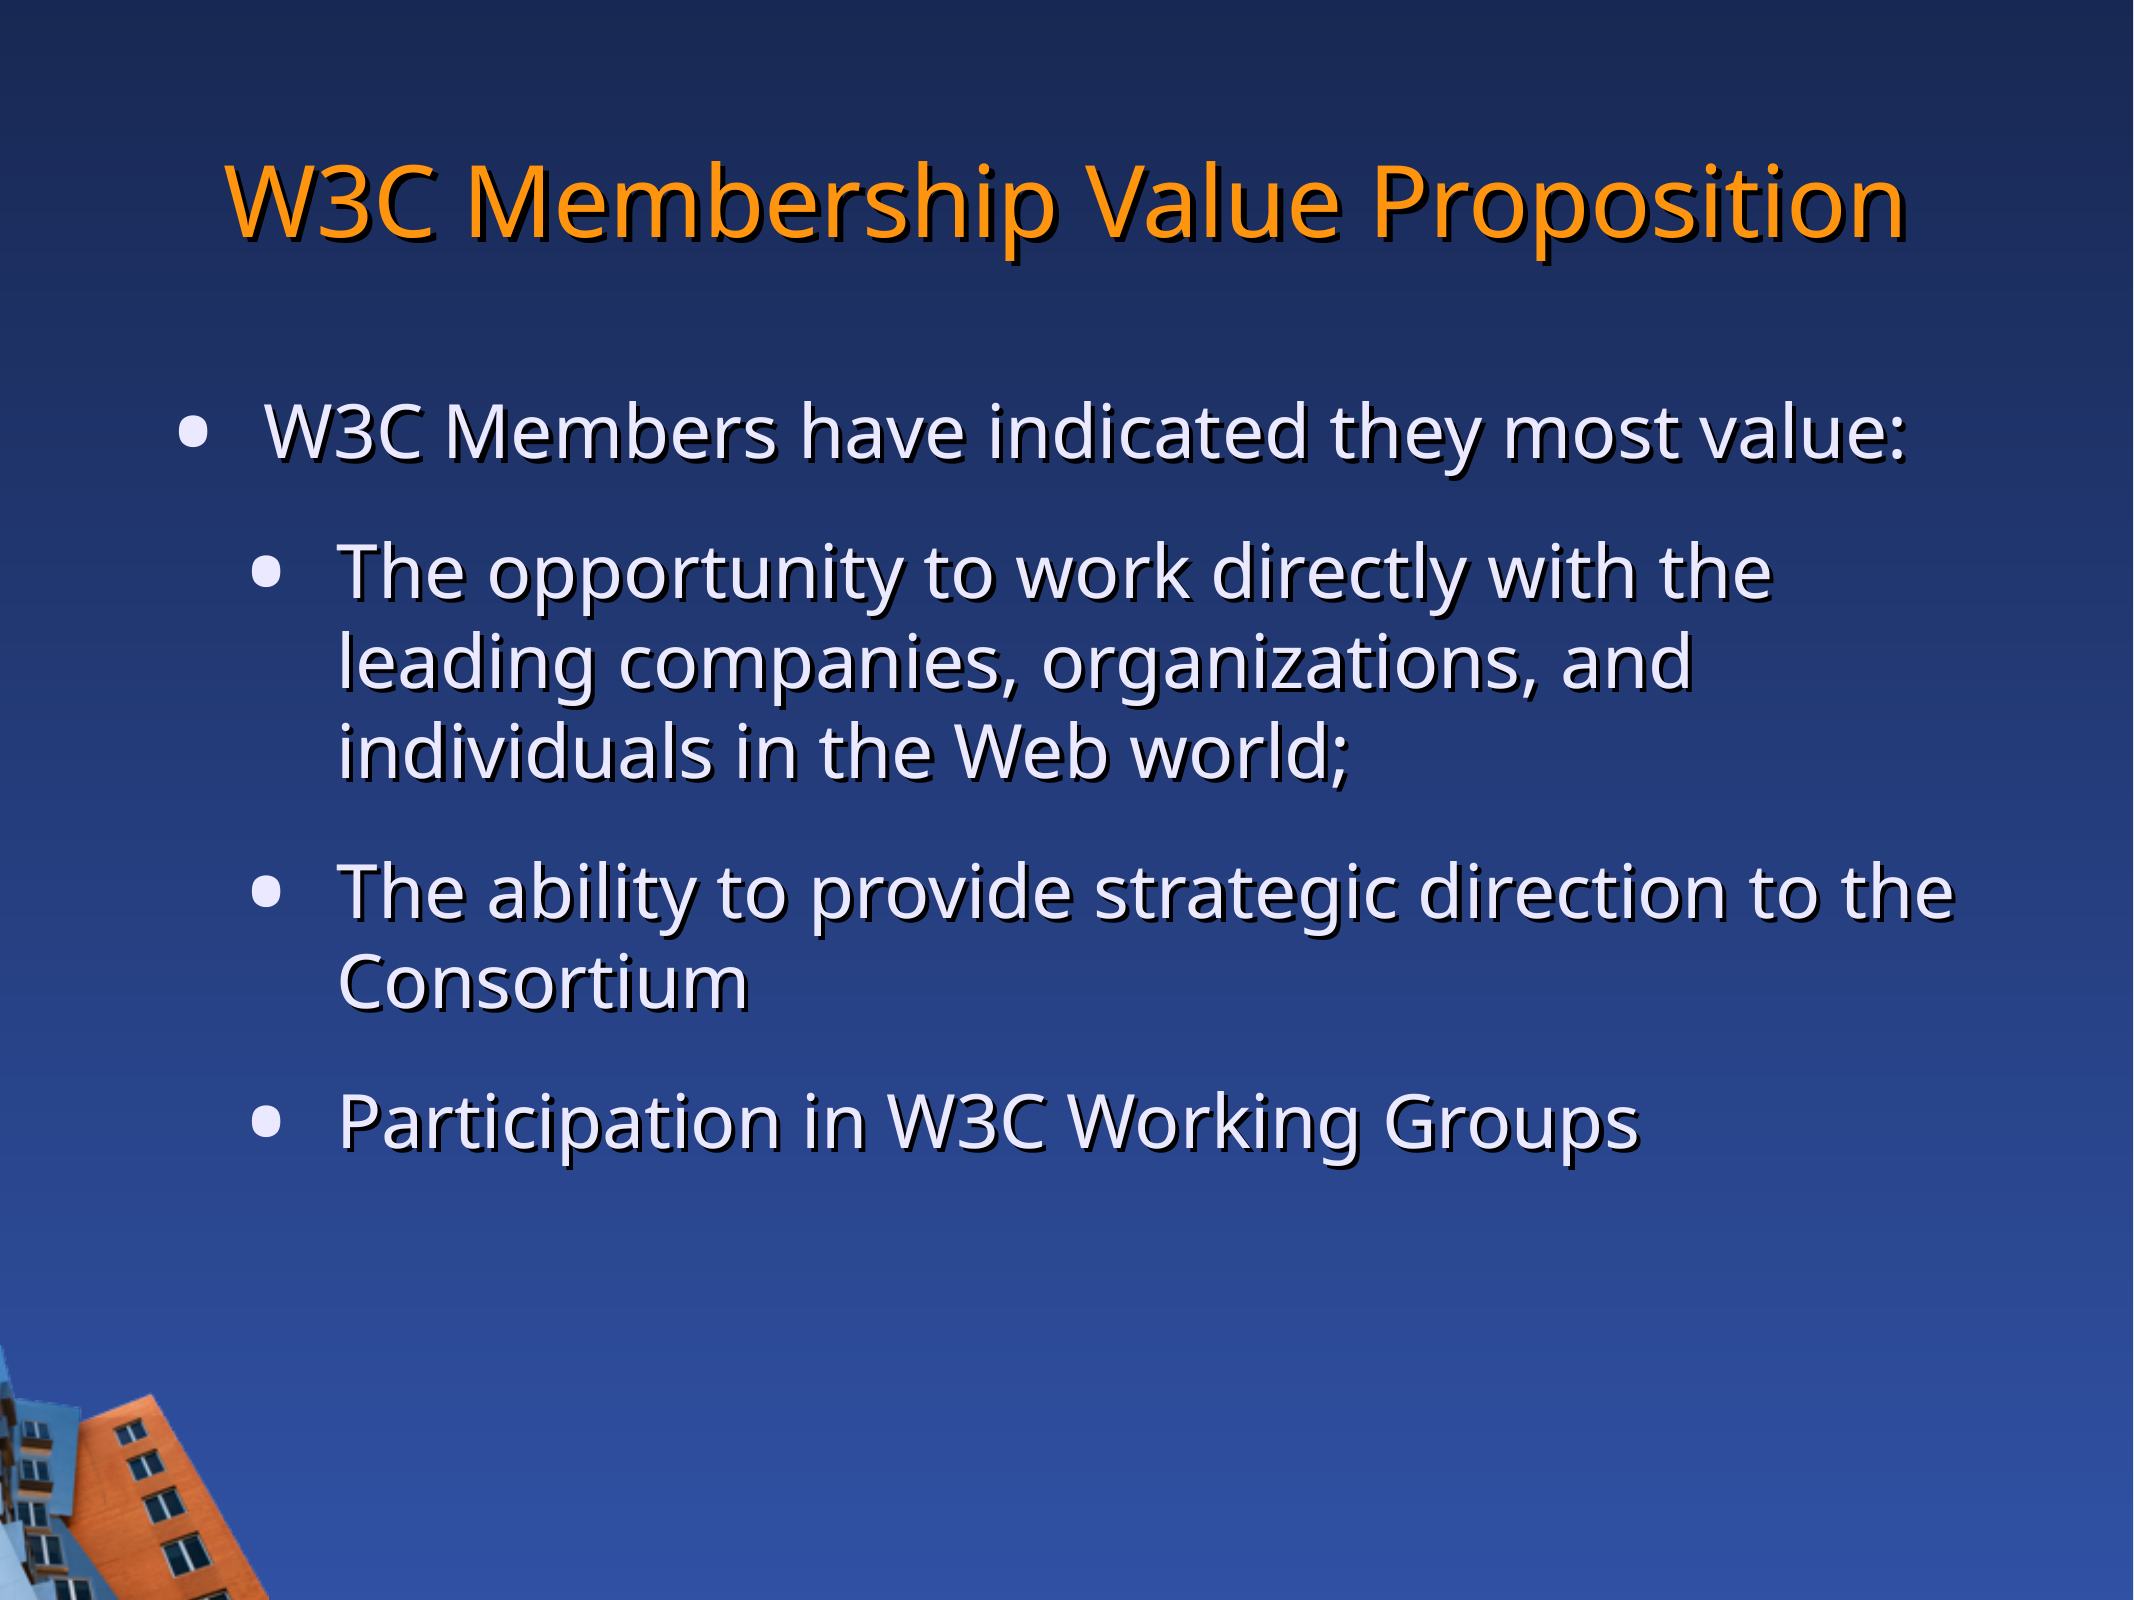

# W3C Membership Value Proposition
W3C Members have indicated they most value:
The opportunity to work directly with the leading companies, organizations, and individuals in the Web world;
The ability to provide strategic direction to the Consortium
Participation in W3C Working Groups